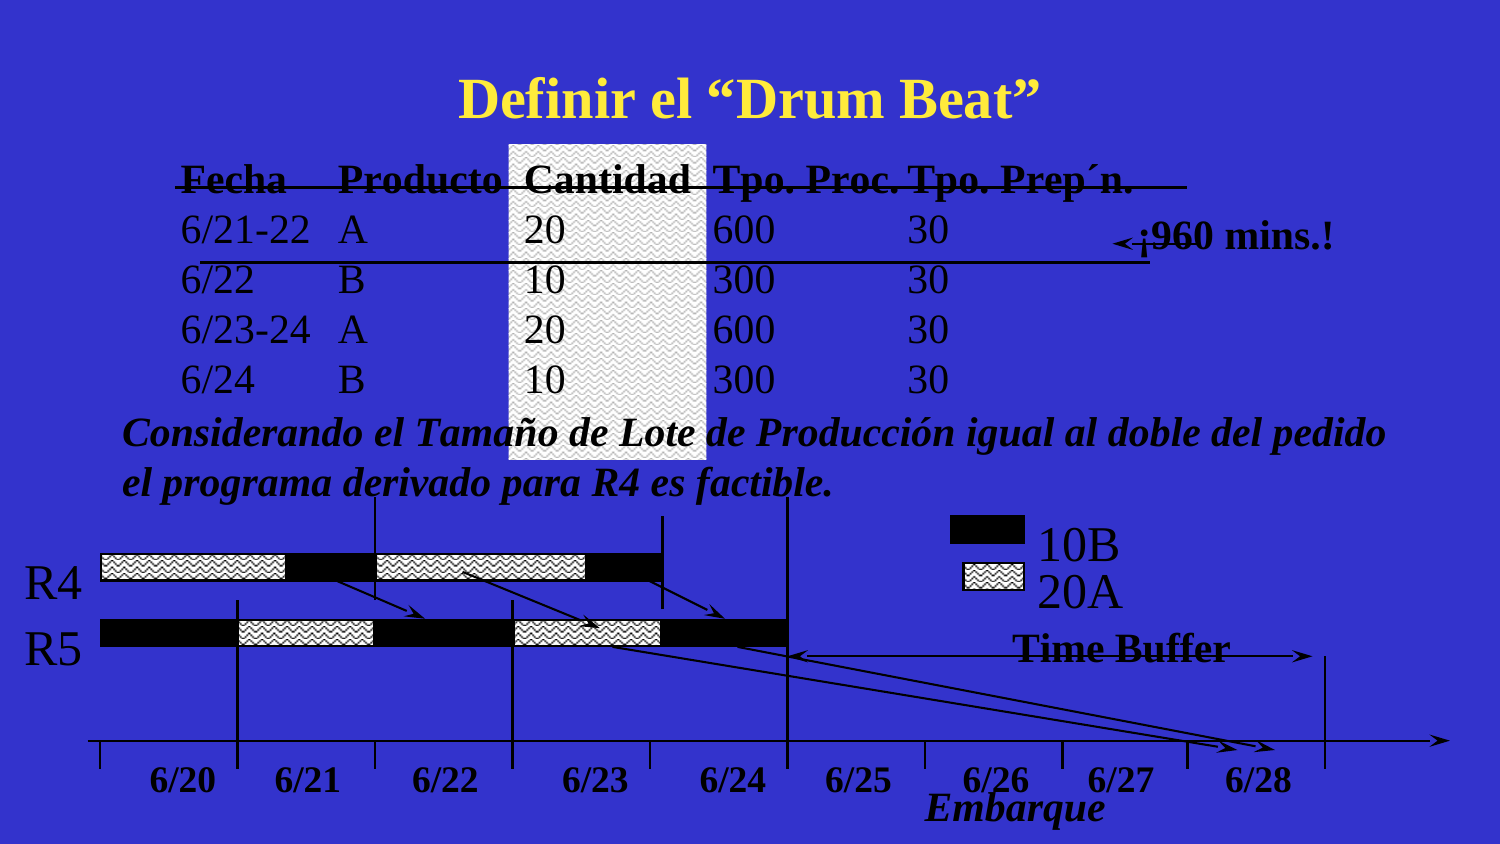

# Definir el “Drum Beat”
Fecha
6/21-22
6/22
6/23-24
6/24
Producto
A
B
A
B
Cantidad
20
10
20
10
Tpo. Proc.
600
300
600
300
Tpo. Prep´n.
30
30
30
30
¡960 mins.!
Considerando el Tamaño de Lote de Producción igual al doble del pedido
el programa derivado para R4 es factible.
10B
R4
20A
R5
Time Buffer
6/20
6/21
6/22
6/23
6/24
6/25
6/26
6/27
6/28
Embarque